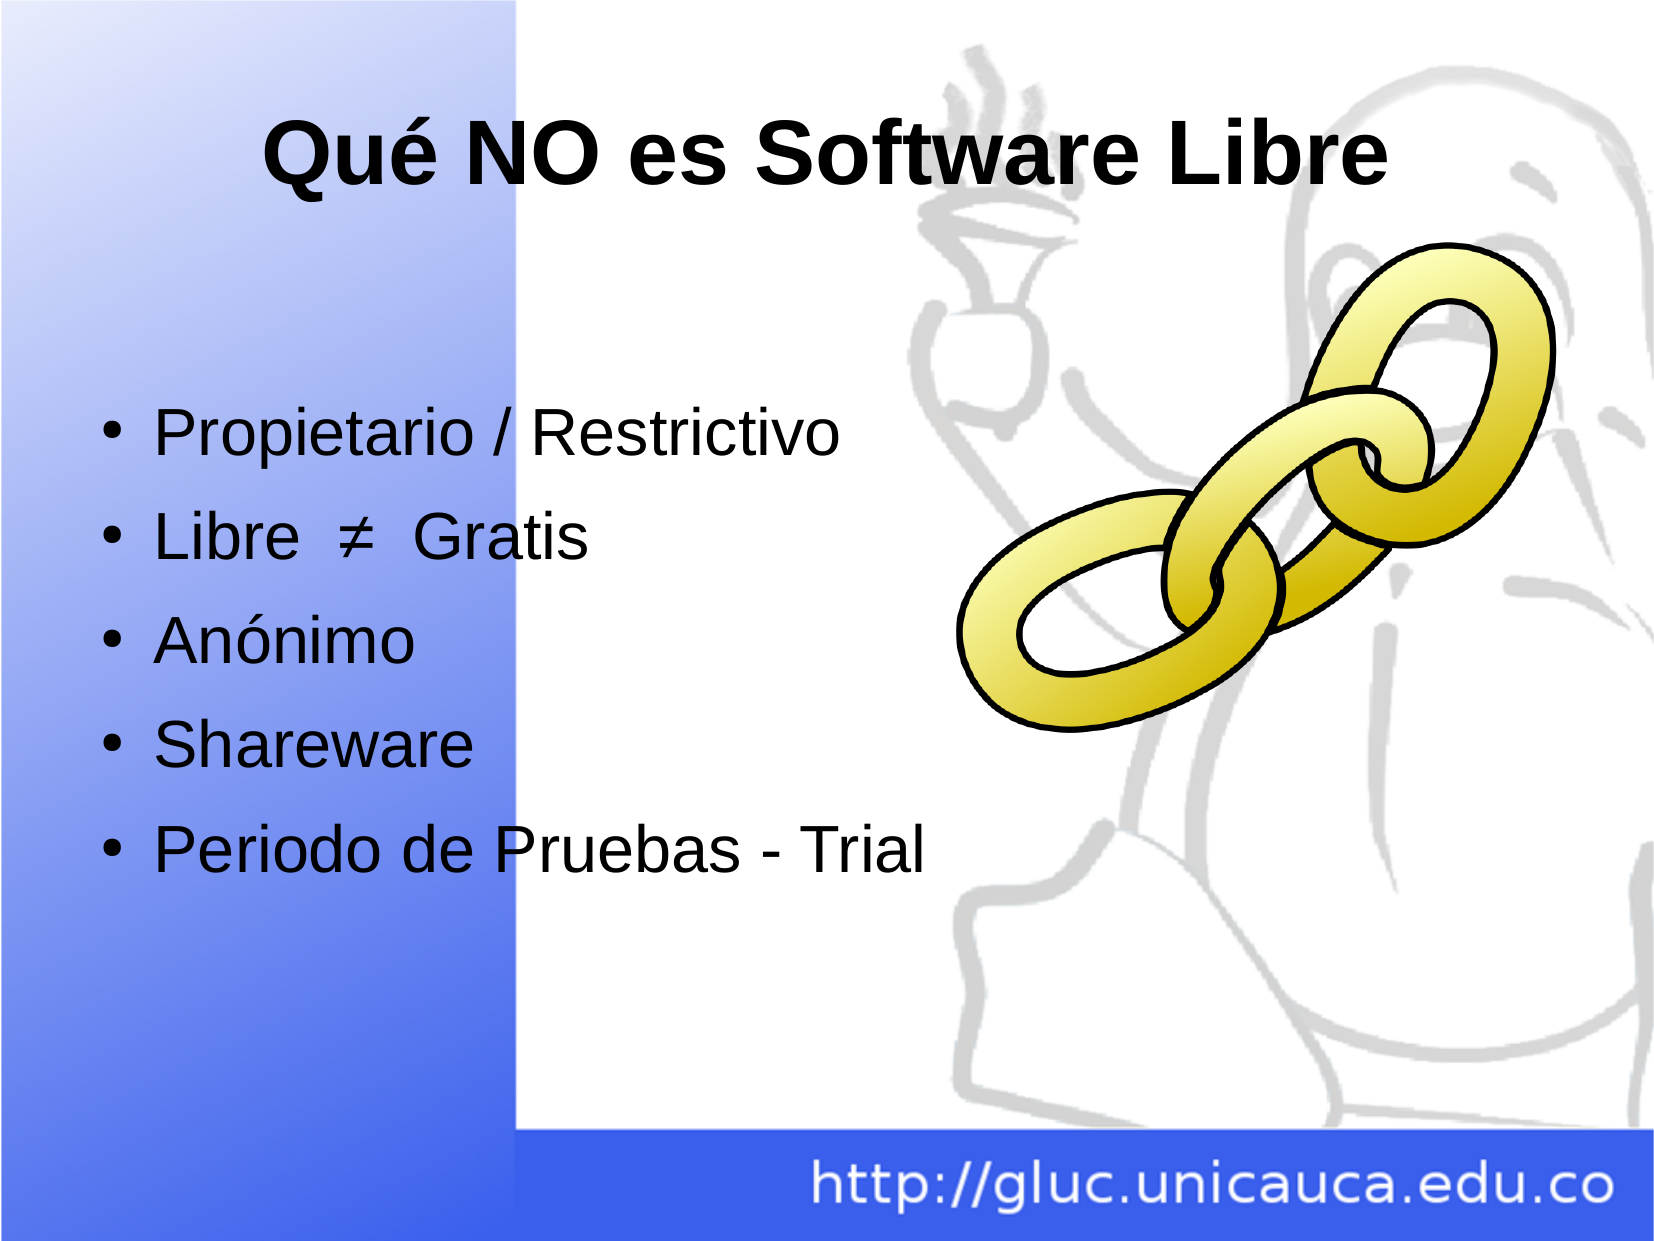

# Qué NO es Software Libre
Propietario / Restrictivo
Libre ≠ Gratis
Anónimo
Shareware
Periodo de Pruebas - Trial